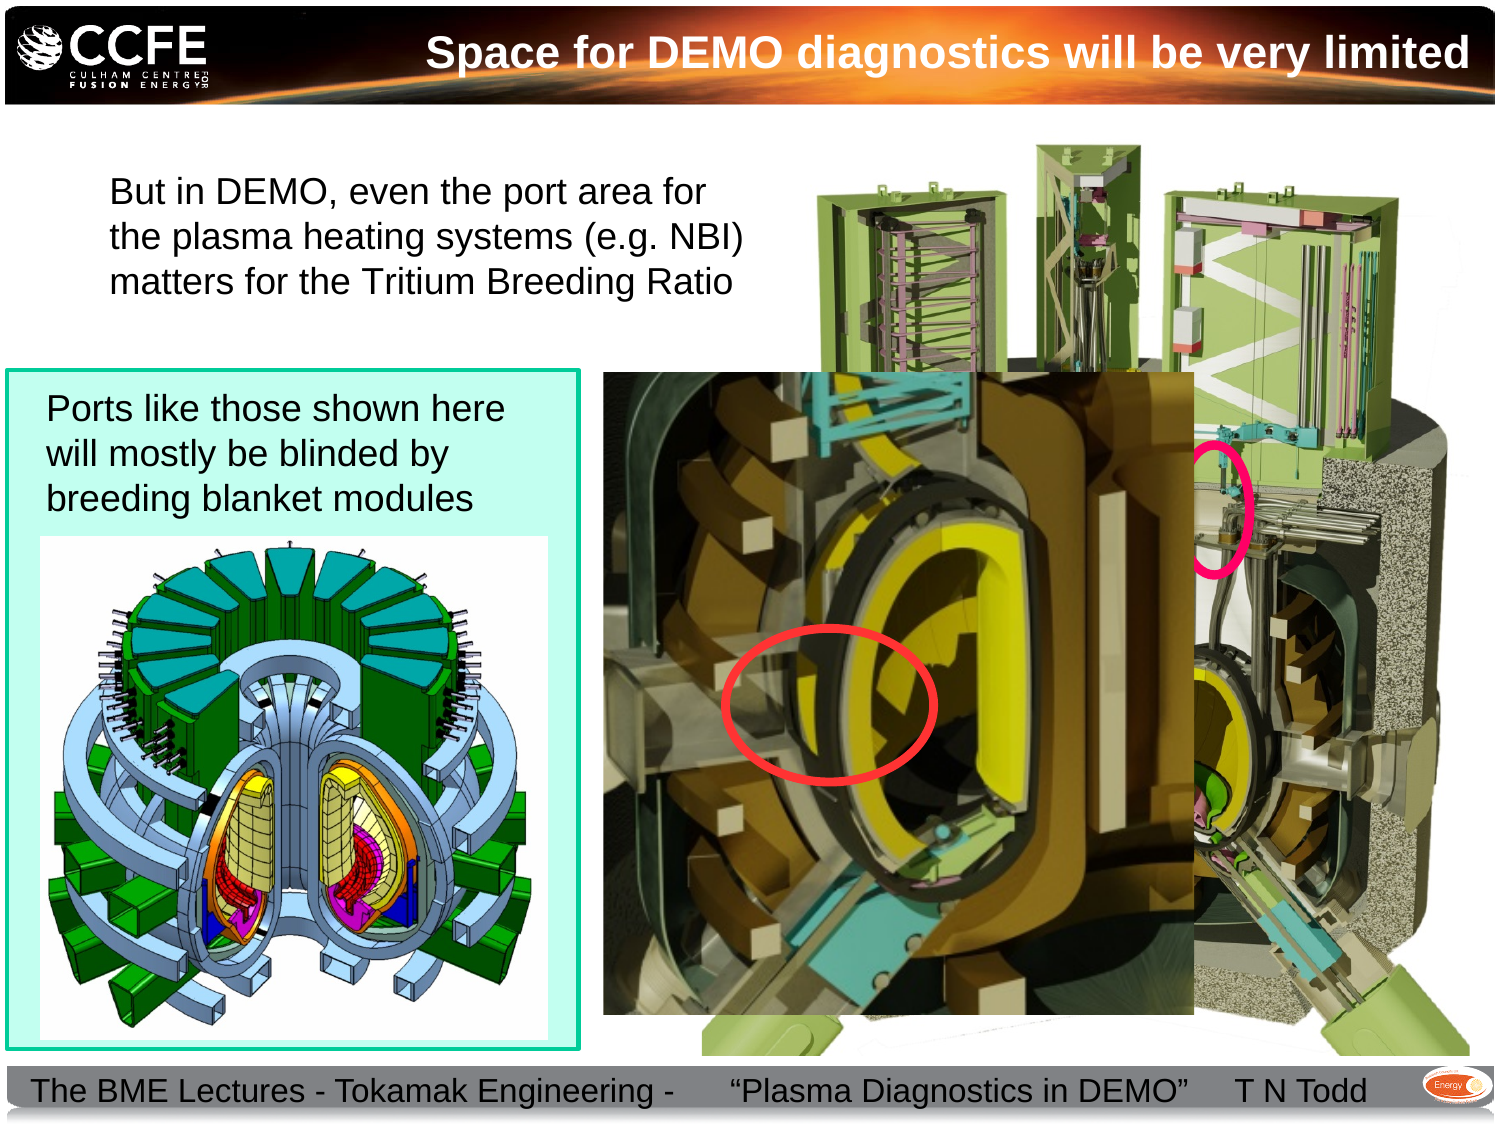

Space for DEMO diagnostics will be very limited
But in DEMO, even the port area for the plasma heating systems (e.g. NBI) matters for the Tritium Breeding Ratio
Ports like those shown here will mostly be blinded by breeding blanket modules